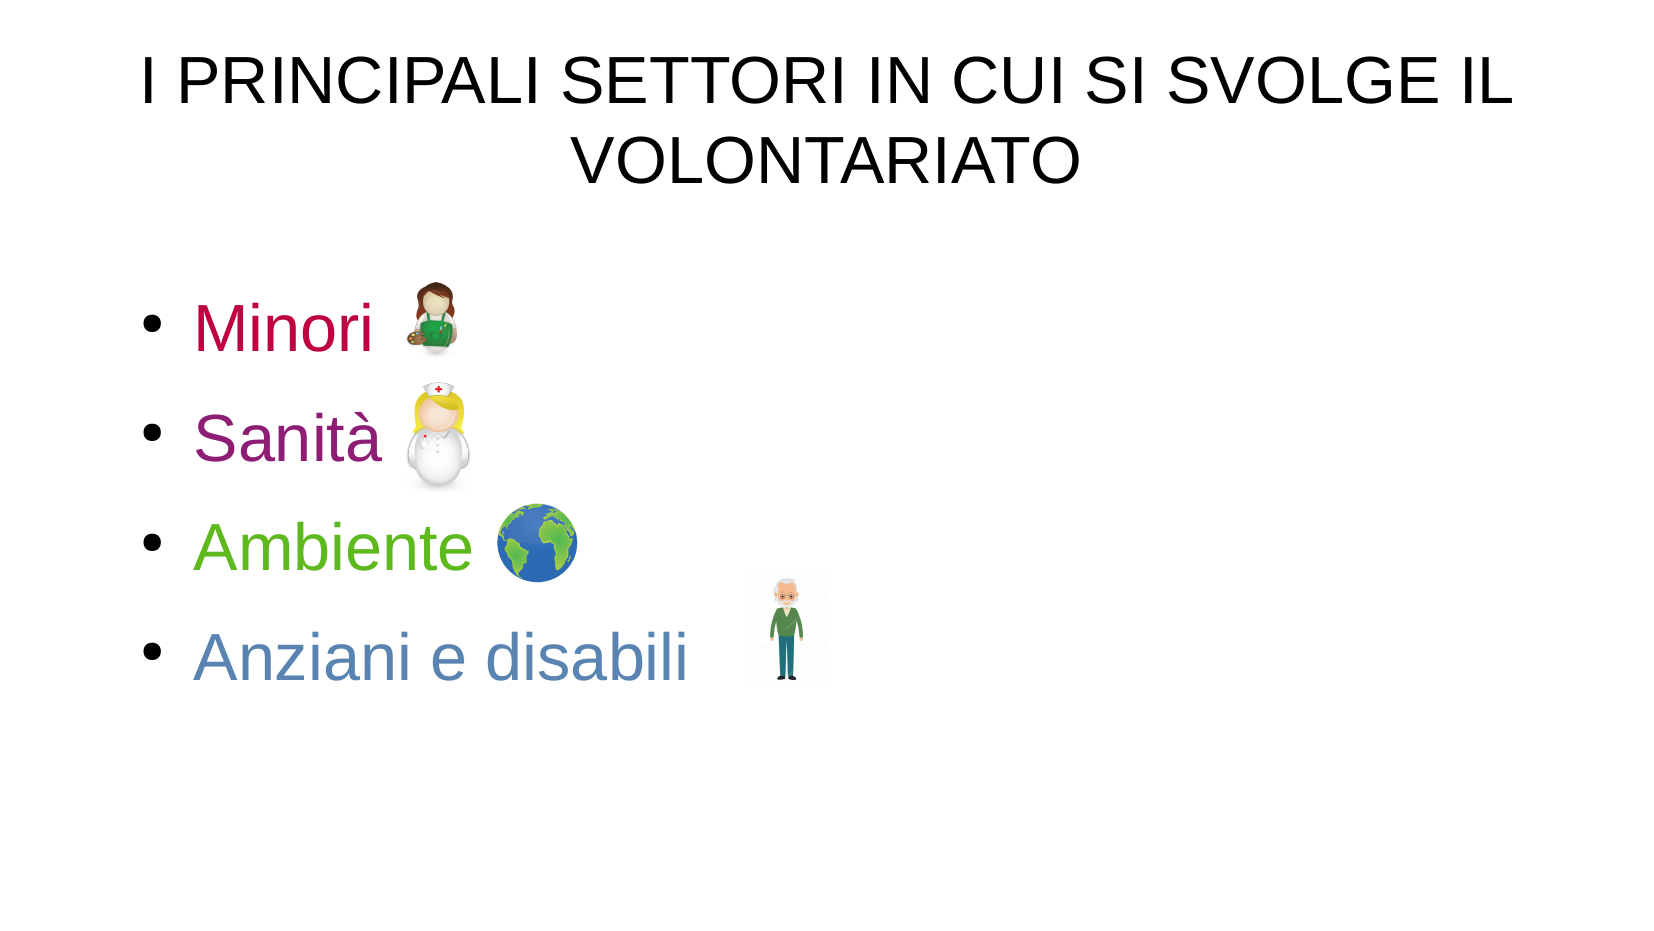

# I PRINCIPALI SETTORI IN CUI SI SVOLGE IL VOLONTARIATO
Minori
Sanità
Ambiente
Anziani e disabili